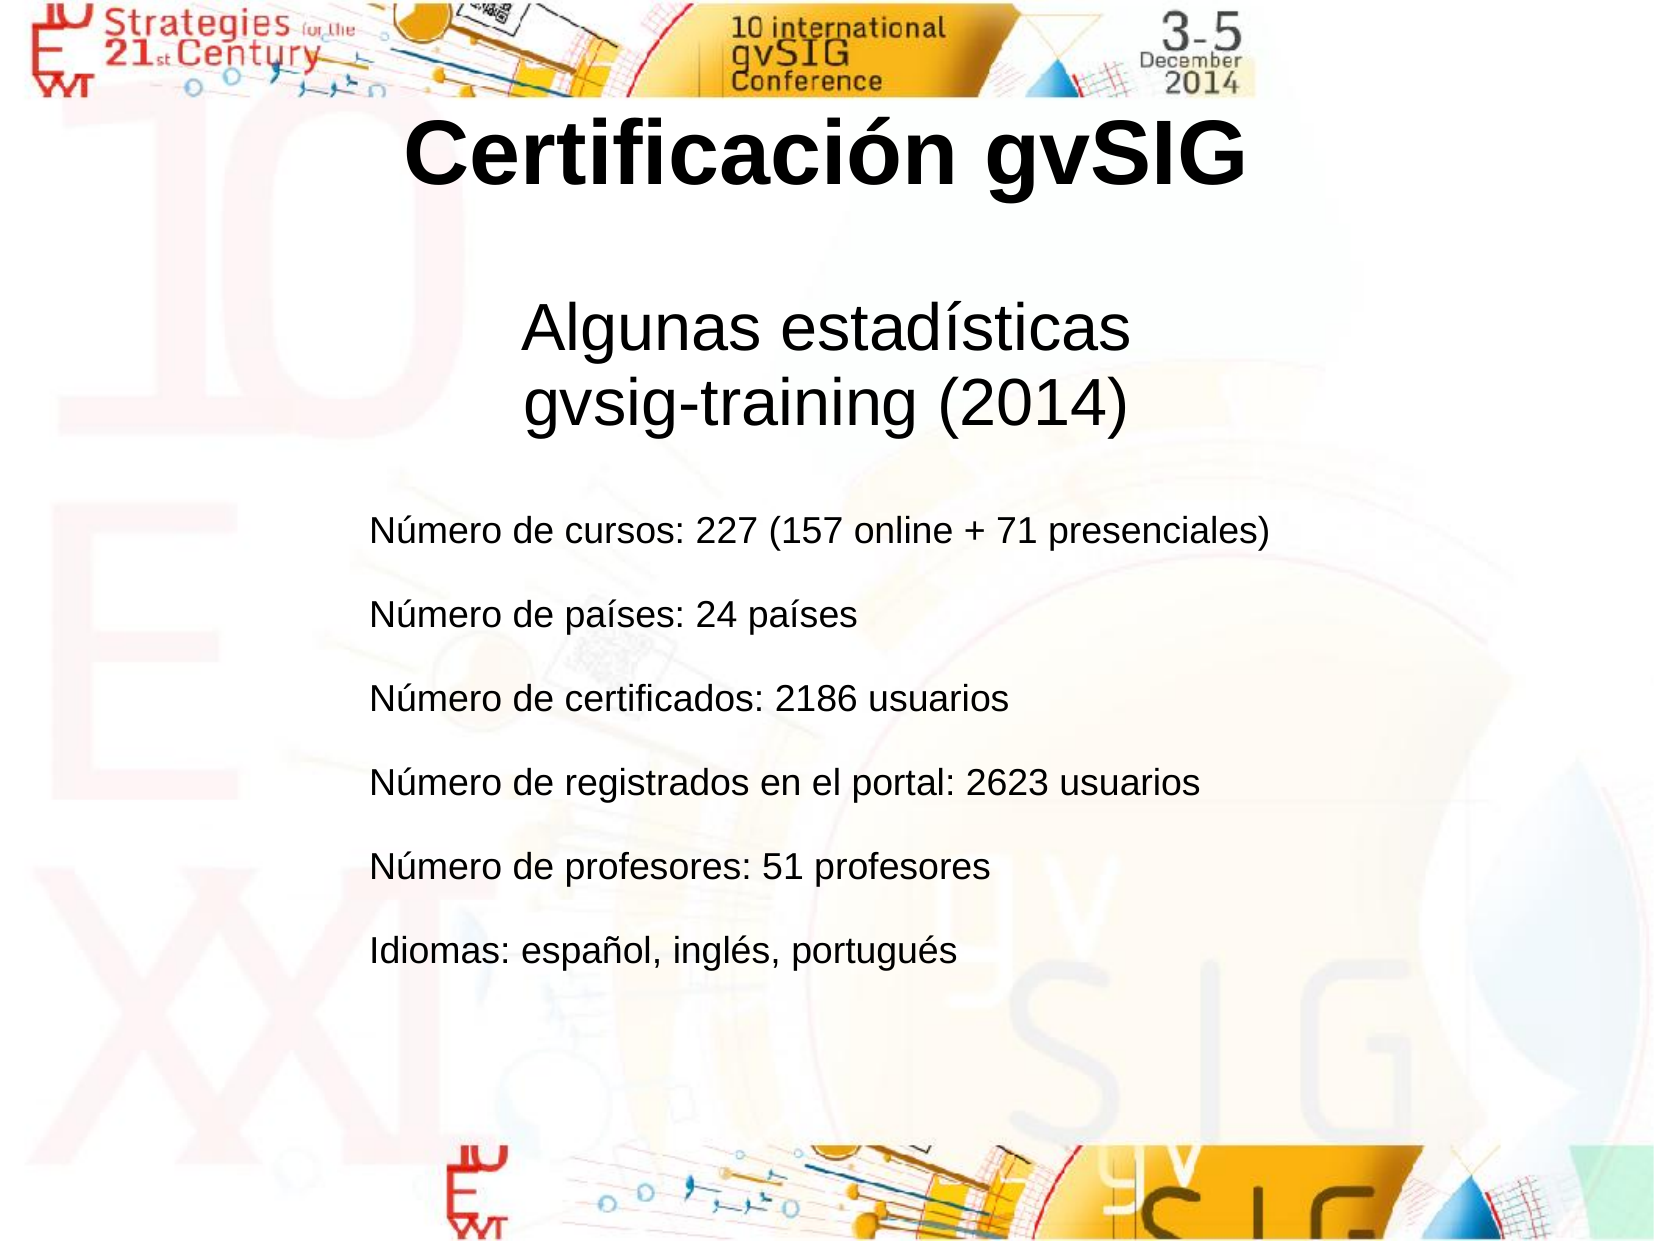

# Certificación gvSIG
Algunas estadísticas
gvsig-training (2014)
Número de cursos: 227 (157 online + 71 presenciales)
Número de países: 24 países
Número de certificados: 2186 usuarios
Número de registrados en el portal: 2623 usuarios
Número de profesores: 51 profesores
Idiomas: español, inglés, portugués